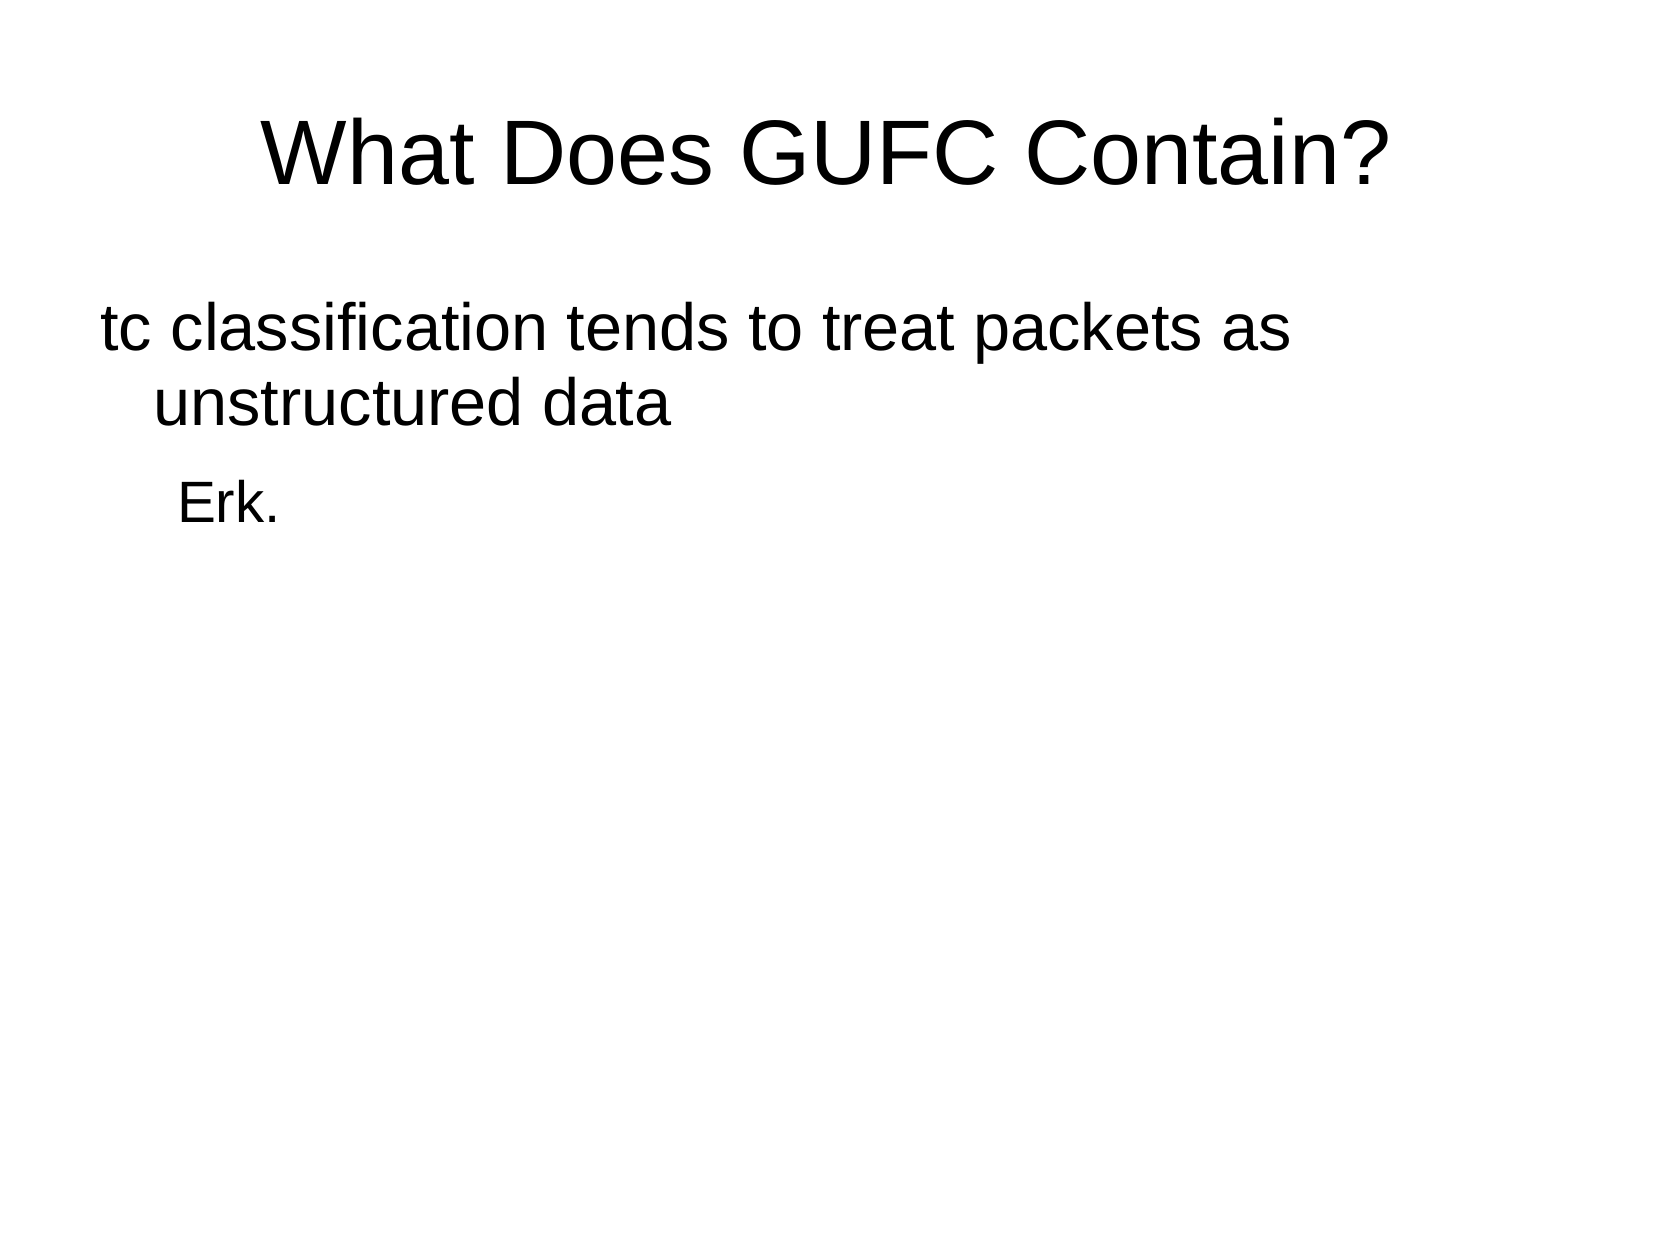

# What Does GUFC Contain?
tc classification tends to treat packets as unstructured data
Erk.